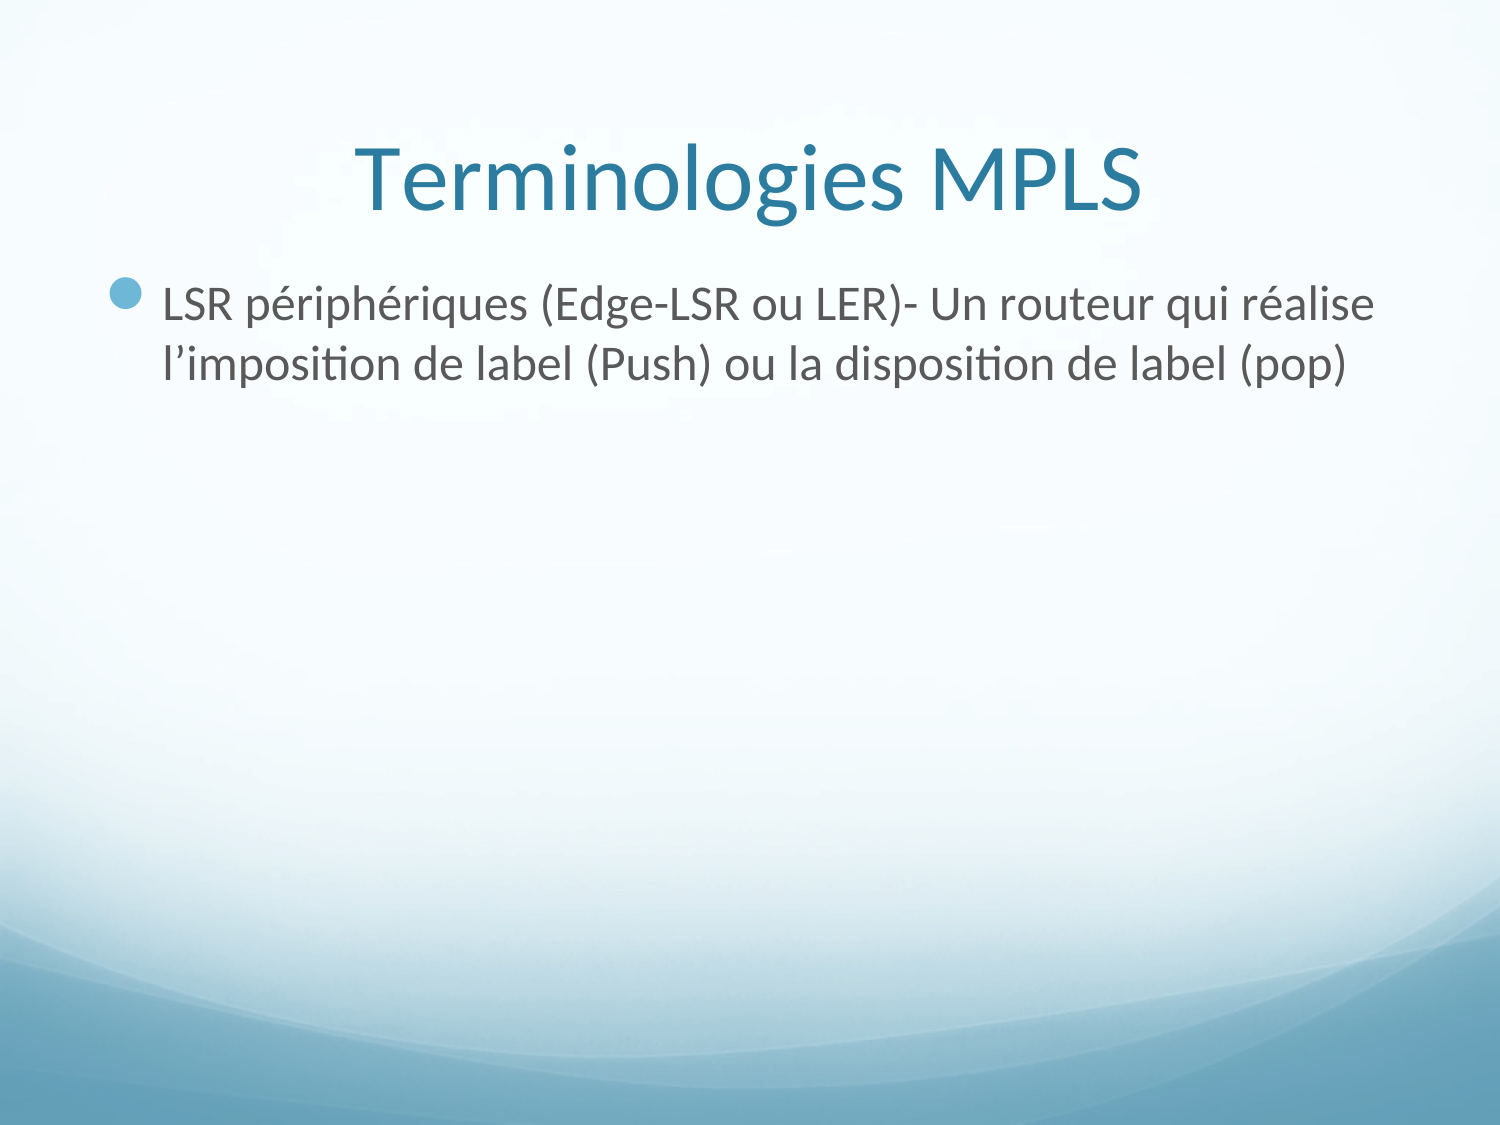

# Terminologies MPLS
LSR périphériques (Edge-LSR ou LER)- Un routeur qui réalise l’imposition de label (Push) ou la disposition de label (pop)